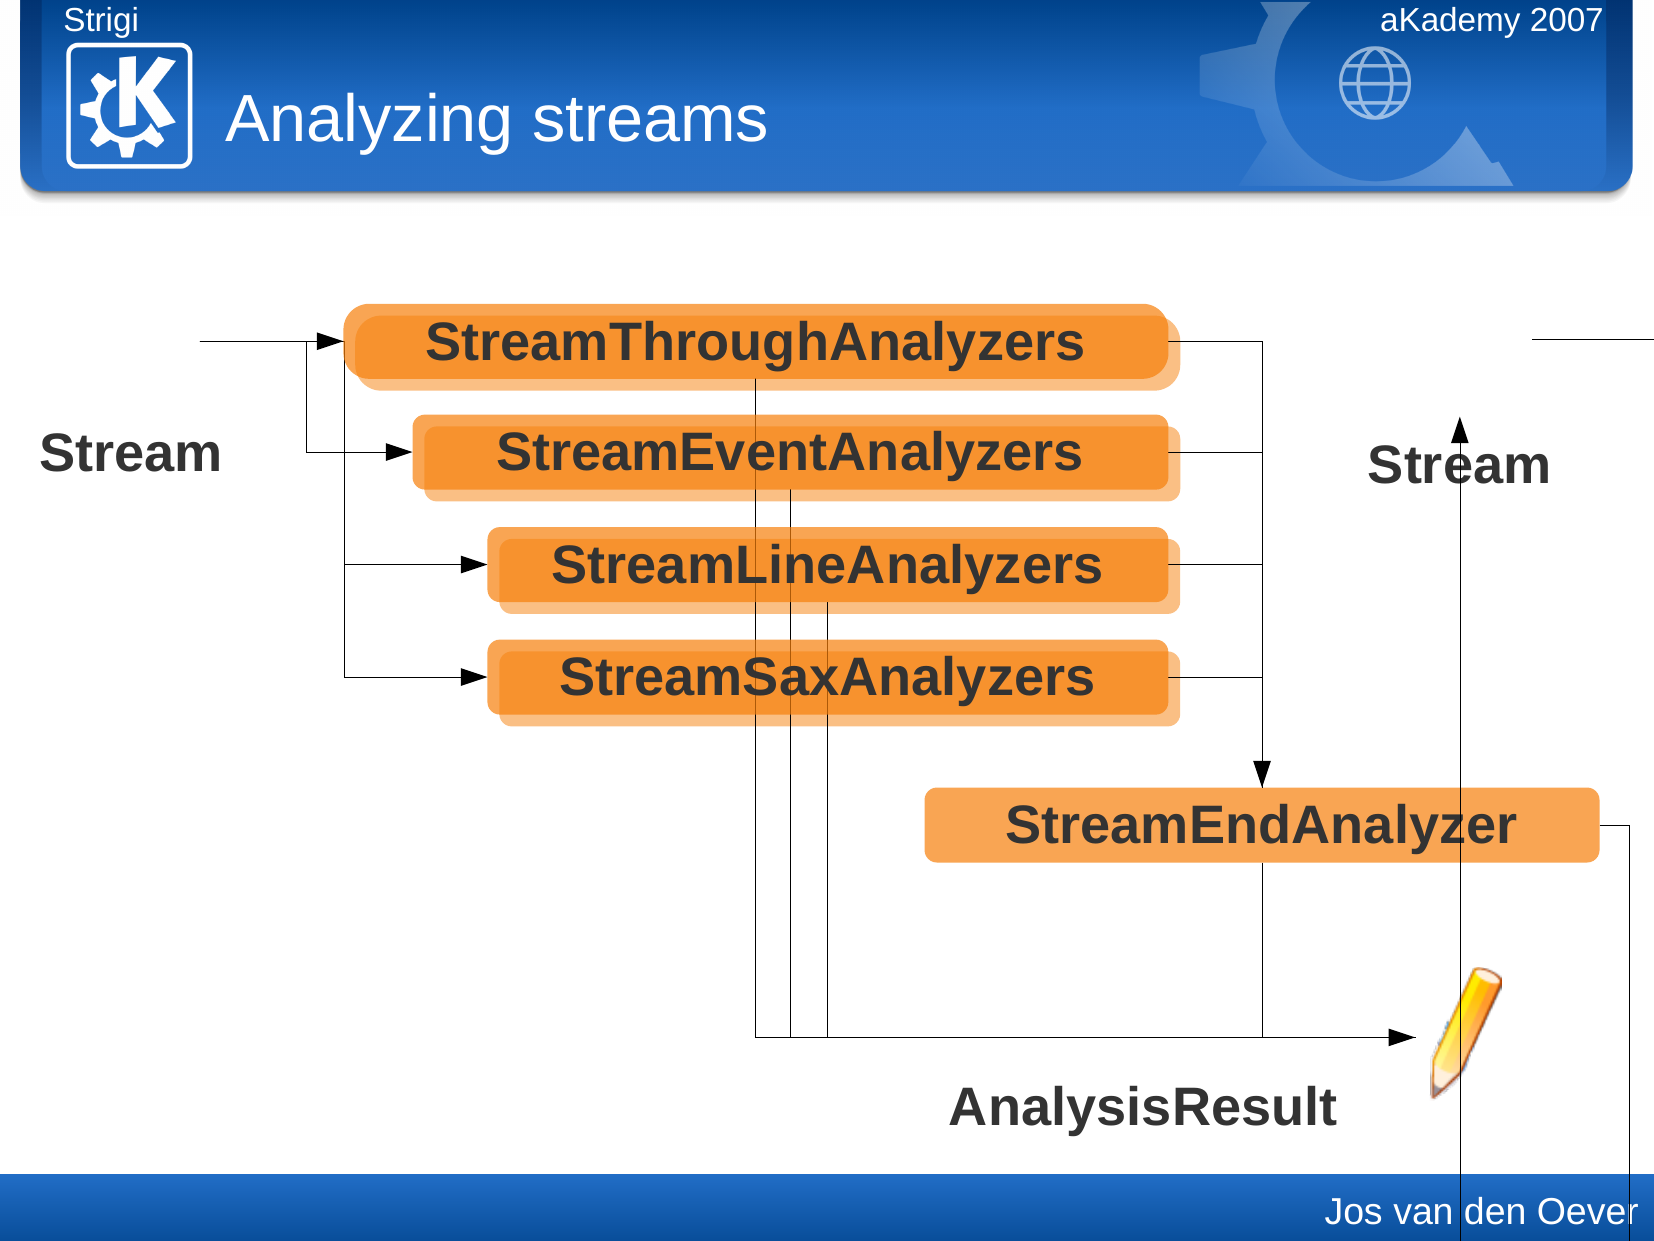

# Analyzing streams
Stream
StreamThroughAnalyzers
Stream
StreamEventAnalyzers
StreamLineAnalyzers
StreamSaxAnalyzers
StreamEndAnalyzer
AnalysisResult